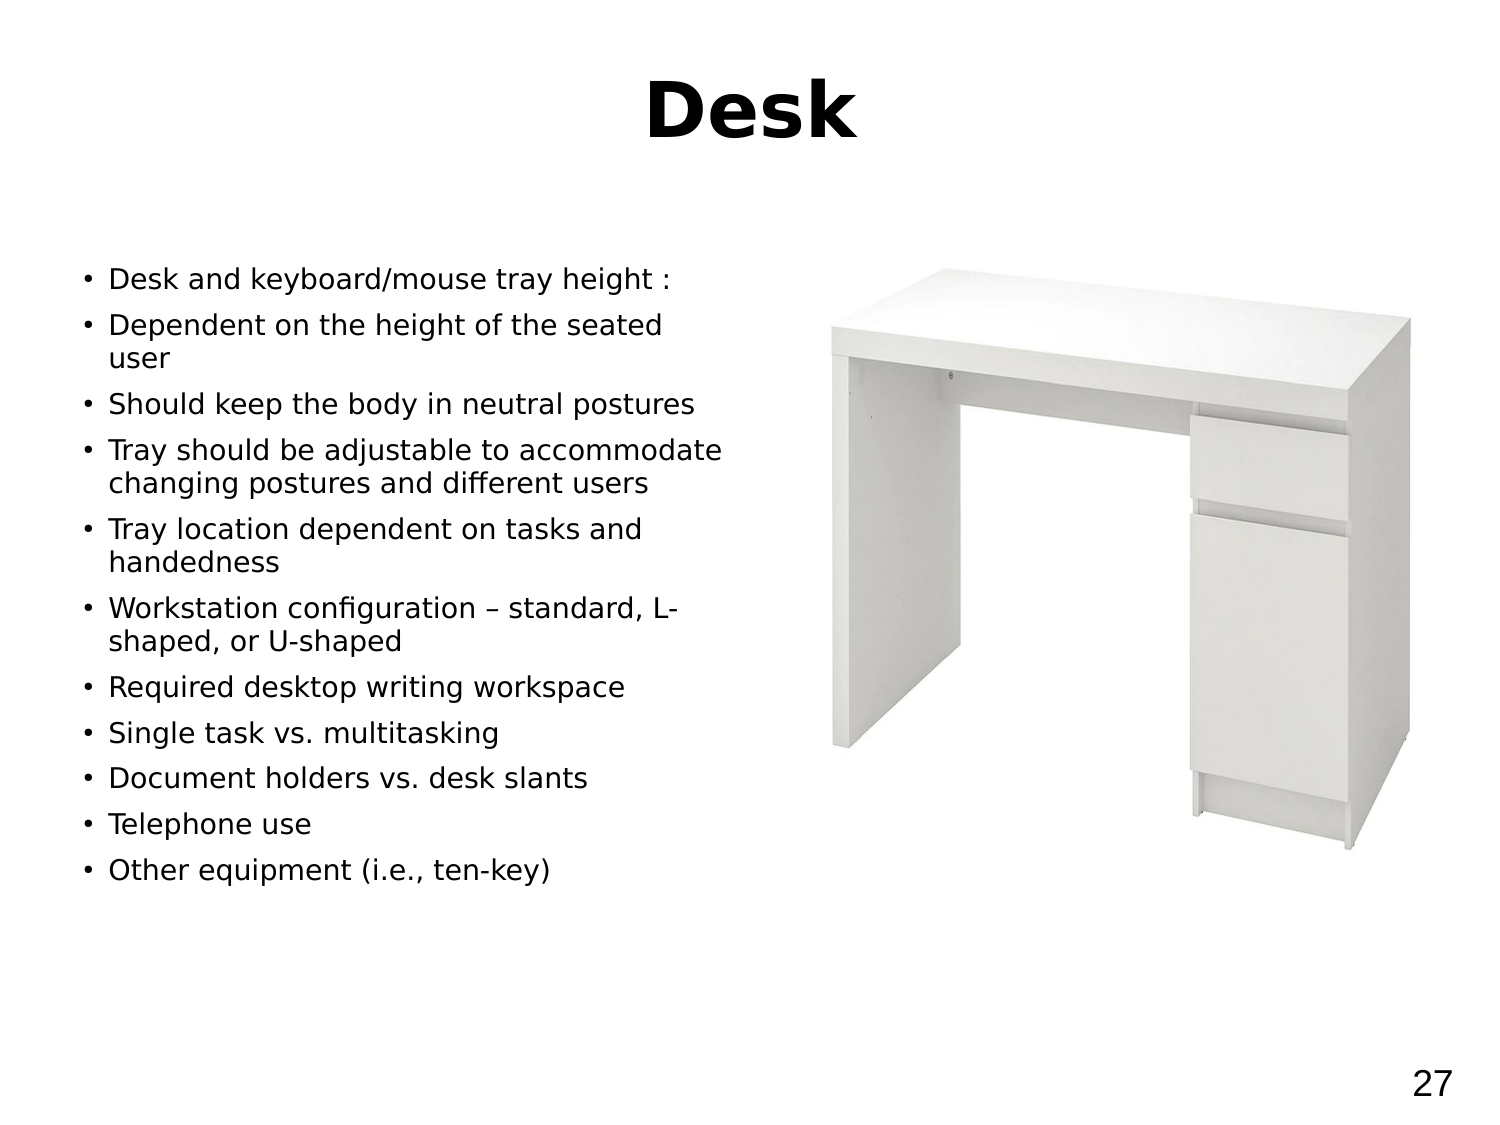

Desk
# Desk and keyboard/mouse tray height :
Dependent on the height of the seated user
Should keep the body in neutral postures
Tray should be adjustable to accommodate changing postures and different users
Tray location dependent on tasks and handedness
Workstation configuration – standard, L-shaped, or U-shaped
Required desktop writing workspace
Single task vs. multitasking
Document holders vs. desk slants
Telephone use
Other equipment (i.e., ten-key)